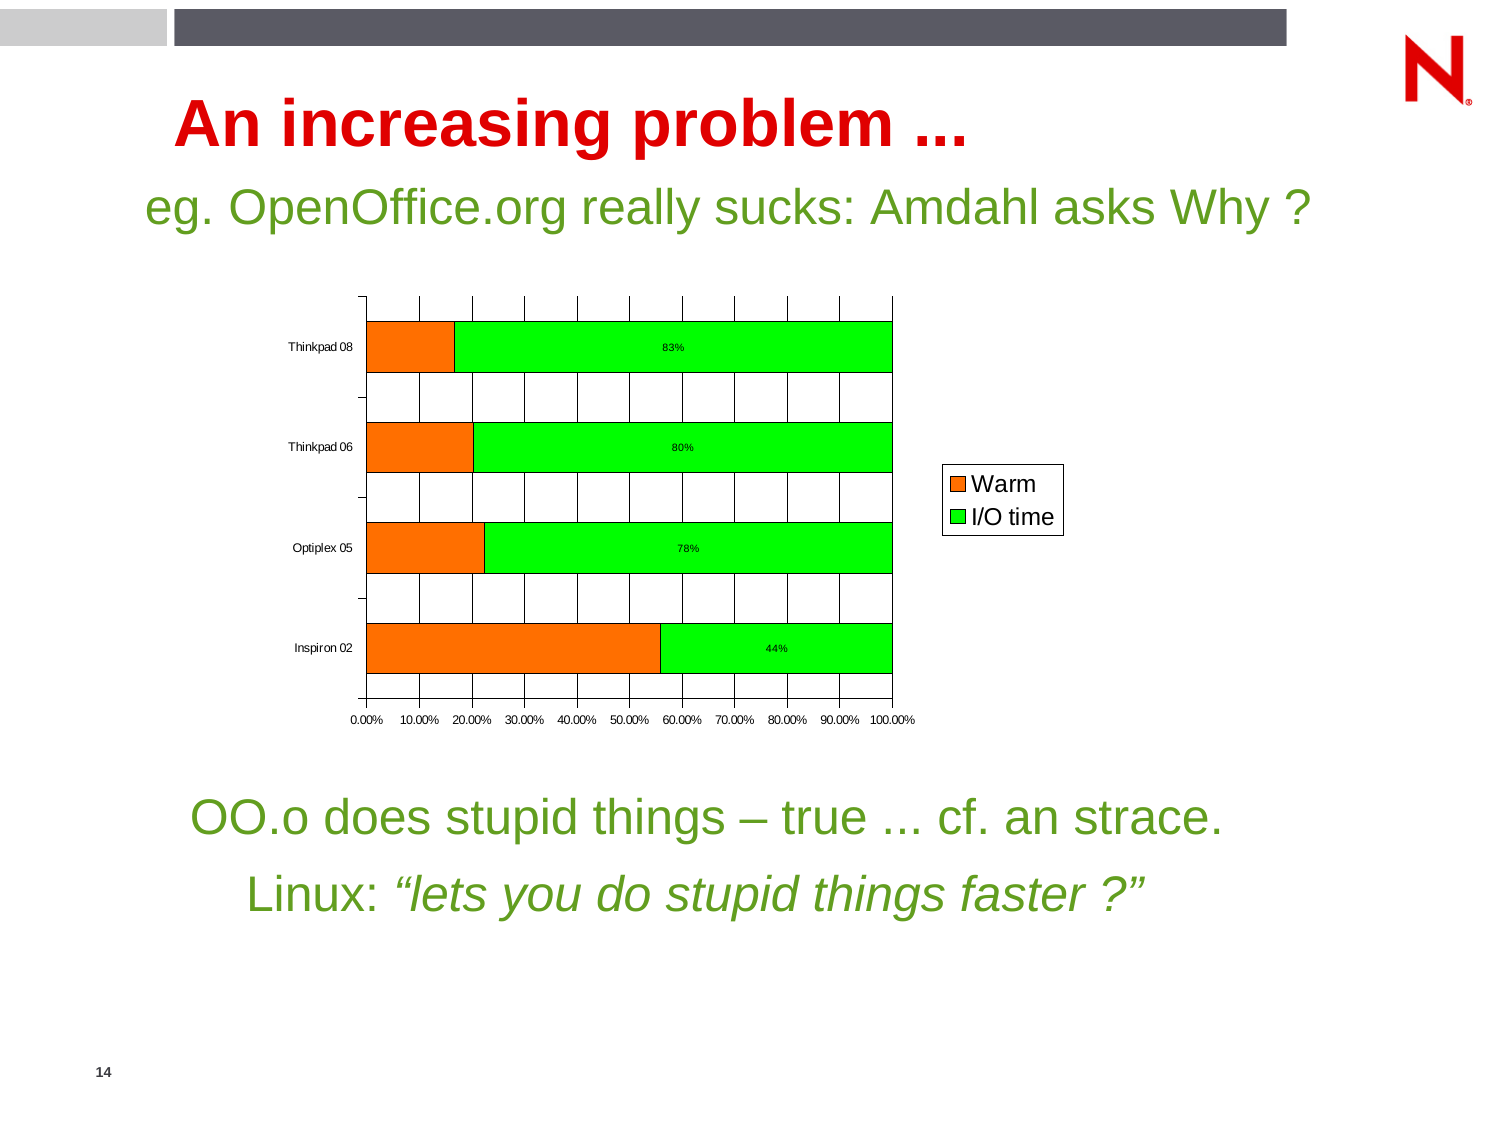

# An increasing problem ...
eg. OpenOffice.org really sucks: Amdahl asks Why ?
### Chart
| Category | Warm | I/O time |
|---|---|---|
| Thinkpad 08 | 1.0 | 5.0 |
| Thinkpad 06 | 1.47 | 5.8 |
| Optiplex 05 | 2.4 | 8.36666666666667 |
| Inspiron 02 | 4.4 | 3.46666666666667 |OO.o does stupid things – true ... cf. an strace.
Linux: “lets you do stupid things faster ?”